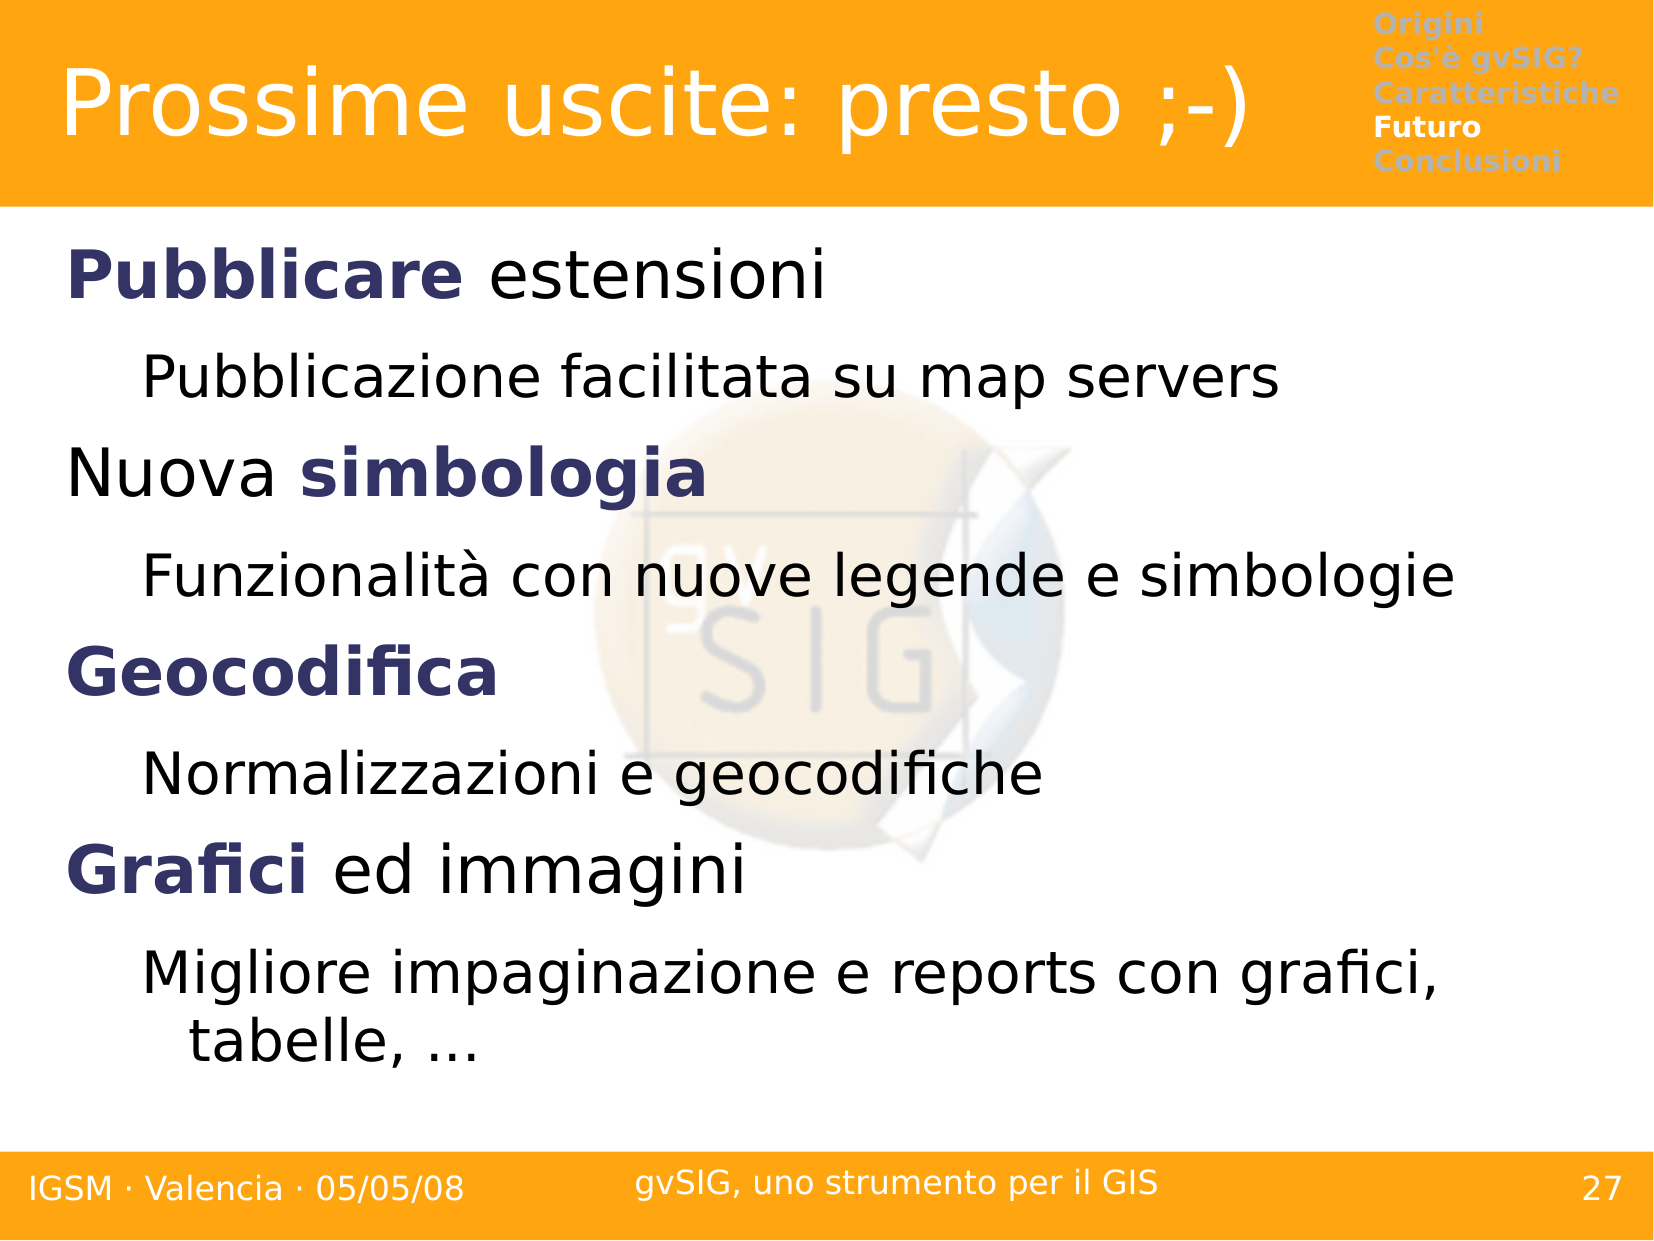

Origini
Cos'è gvSIG?
Caratteristiche
Futuro
Conclusioni
# Prossime uscite: presto ;-)
Pubblicare estensioni
Pubblicazione facilitata su map servers
Nuova simbologia
Funzionalità con nuove legende e simbologie
Geocodifica
Normalizzazioni e geocodifiche
Grafici ed immagini
Migliore impaginazione e reports con grafici, tabelle, ...
gvSIG, uno strumento per il GIS
IGSM · Valencia · 05/05/08
27